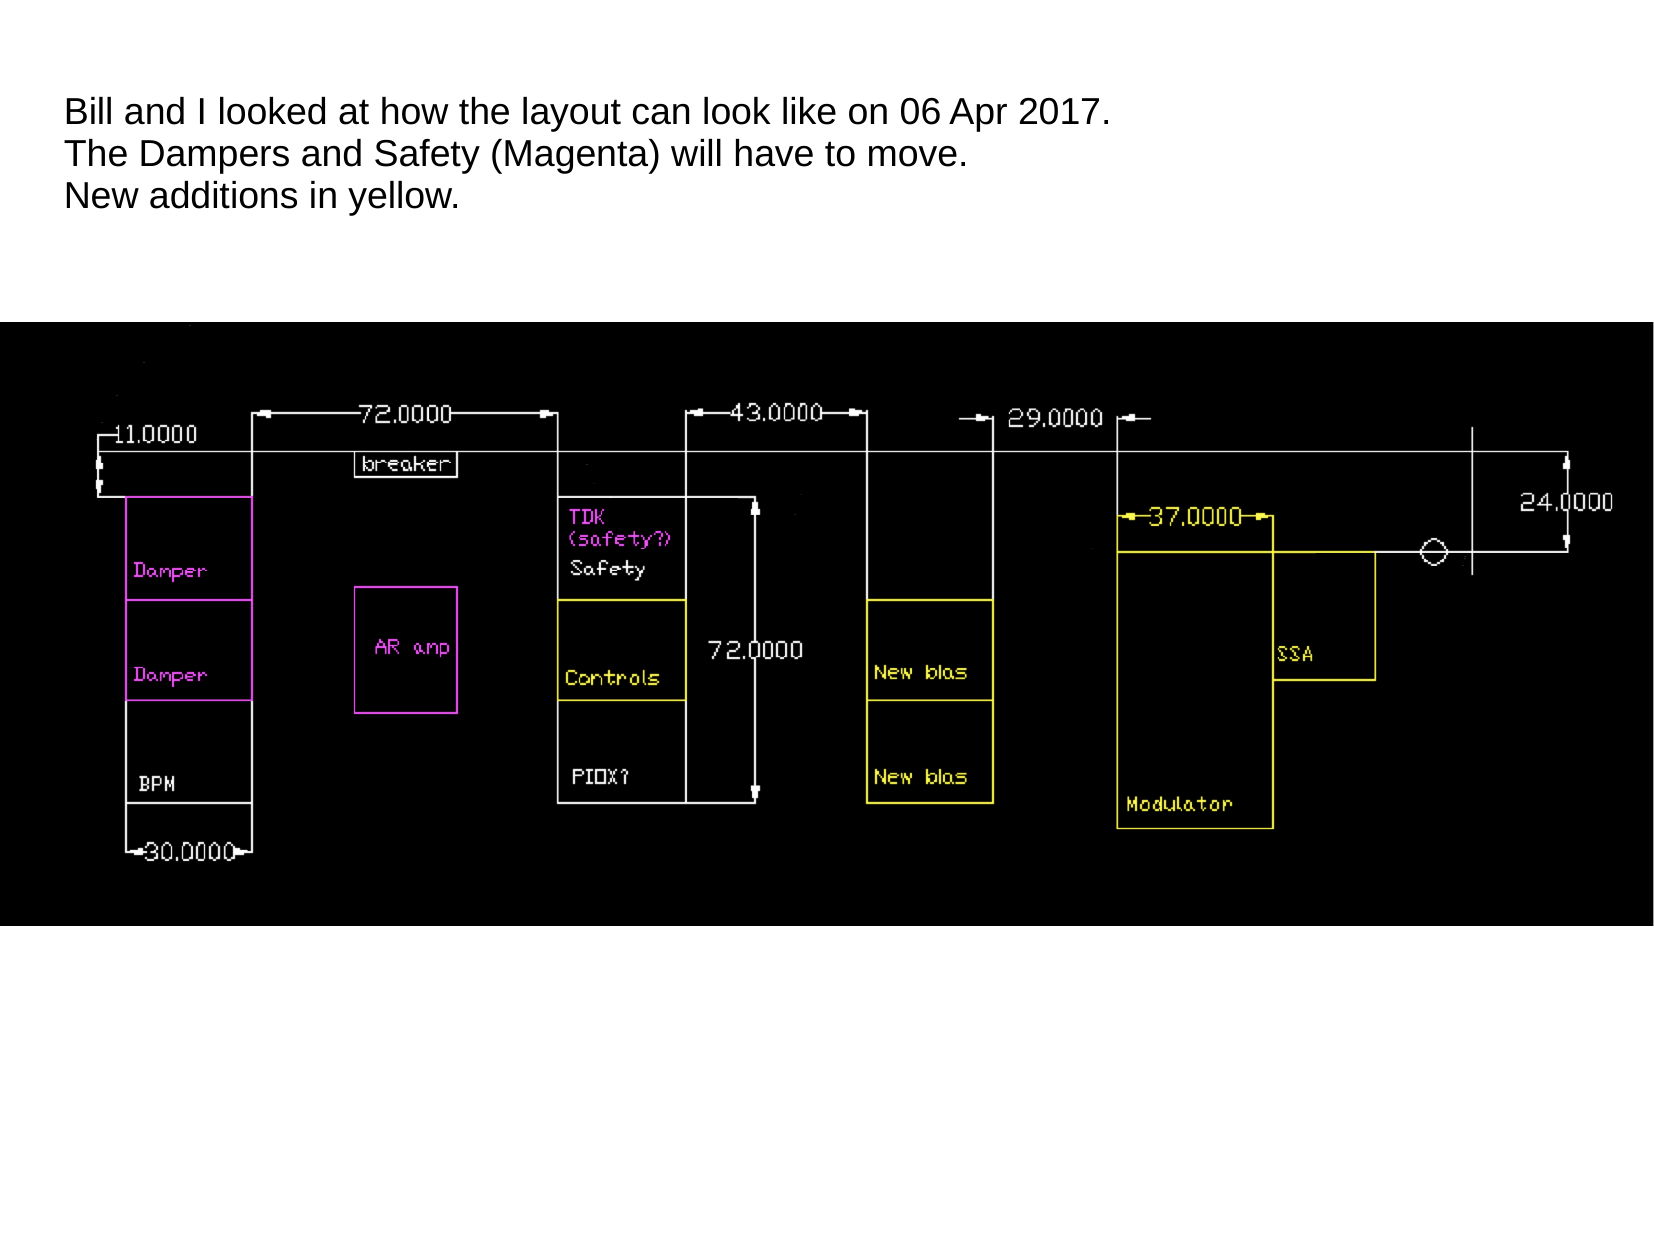

Bill and I looked at how the layout can look like on 06 Apr 2017. The Dampers and Safety (Magenta) will have to move.
New additions in yellow.